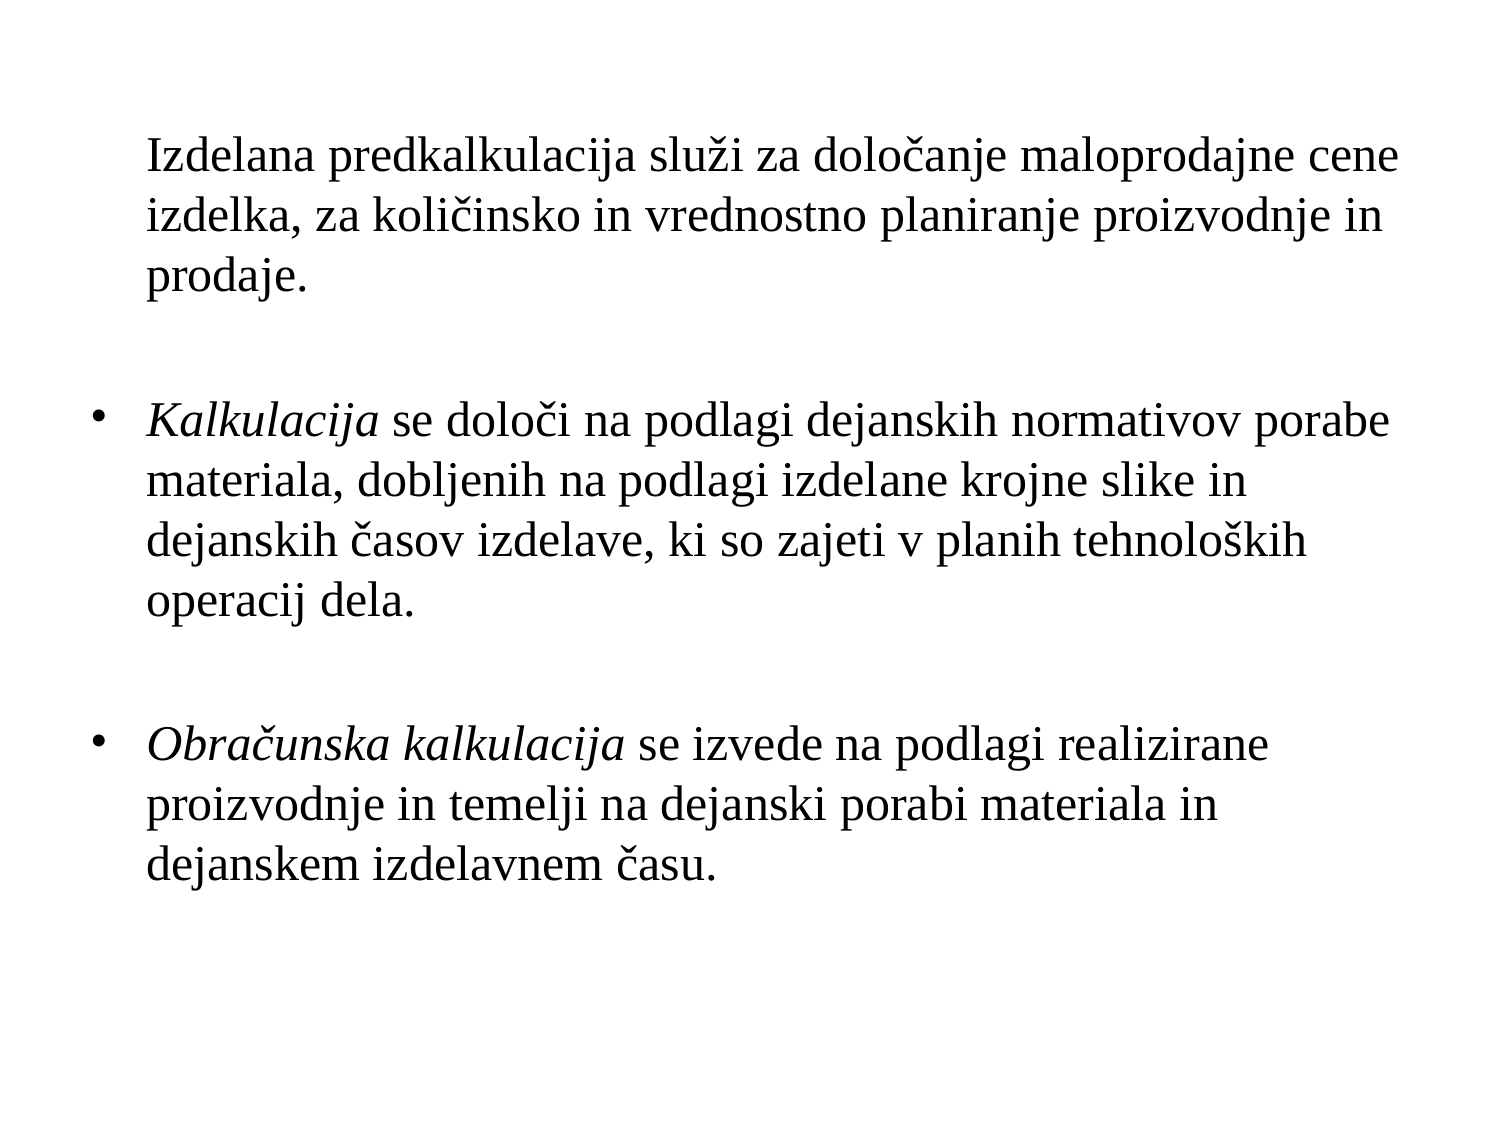

# Izdelana predkalkulacija služi za določanje maloprodajne cene izdelka, za količinsko in vrednostno planiranje proizvodnje in prodaje.
Kalkulacija se določi na podlagi dejanskih normativov porabe materiala, dobljenih na podlagi izdelane krojne slike in dejanskih časov izdelave, ki so zajeti v planih tehnoloških operacij dela.
Obračunska kalkulacija se izvede na podlagi realizirane proizvodnje in temelji na dejanski porabi materiala in dejanskem izdelavnem času.